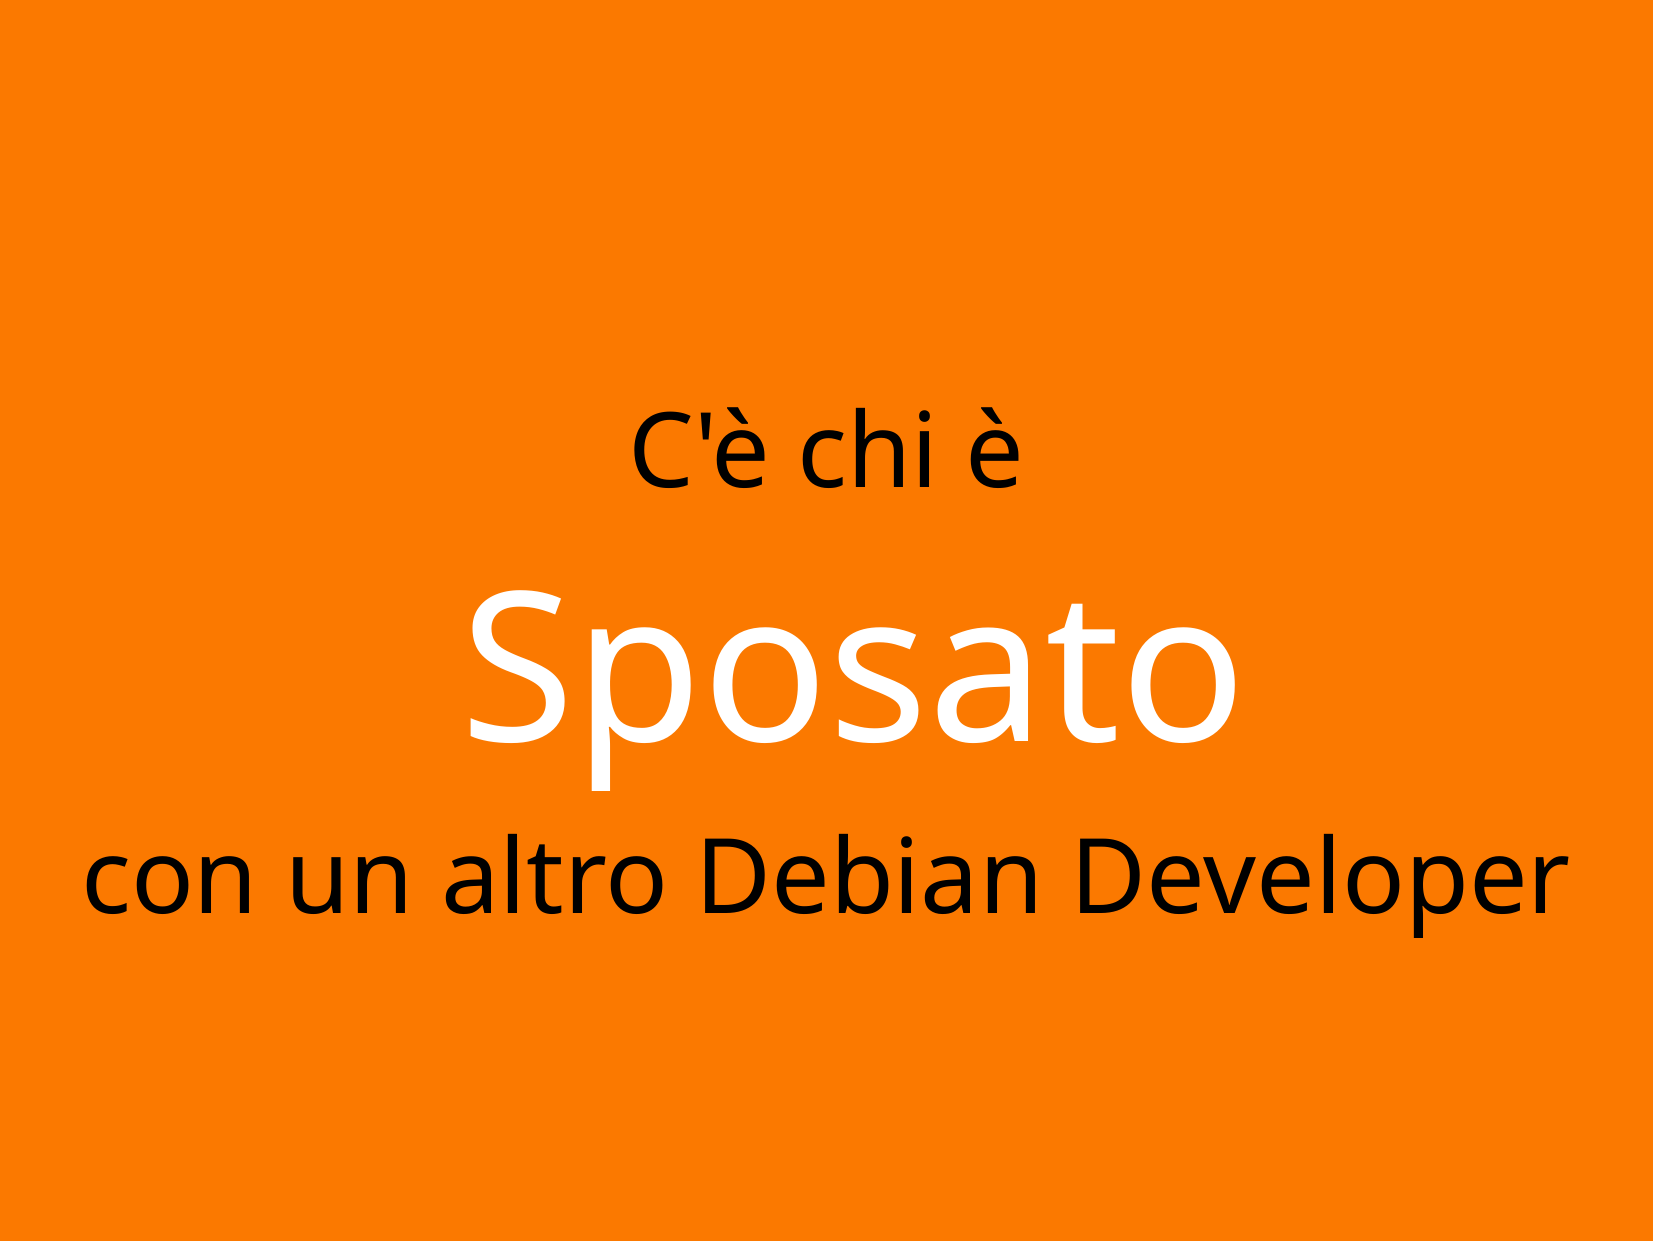

C'è chi è
 Sposato
con un altro Debian Developer